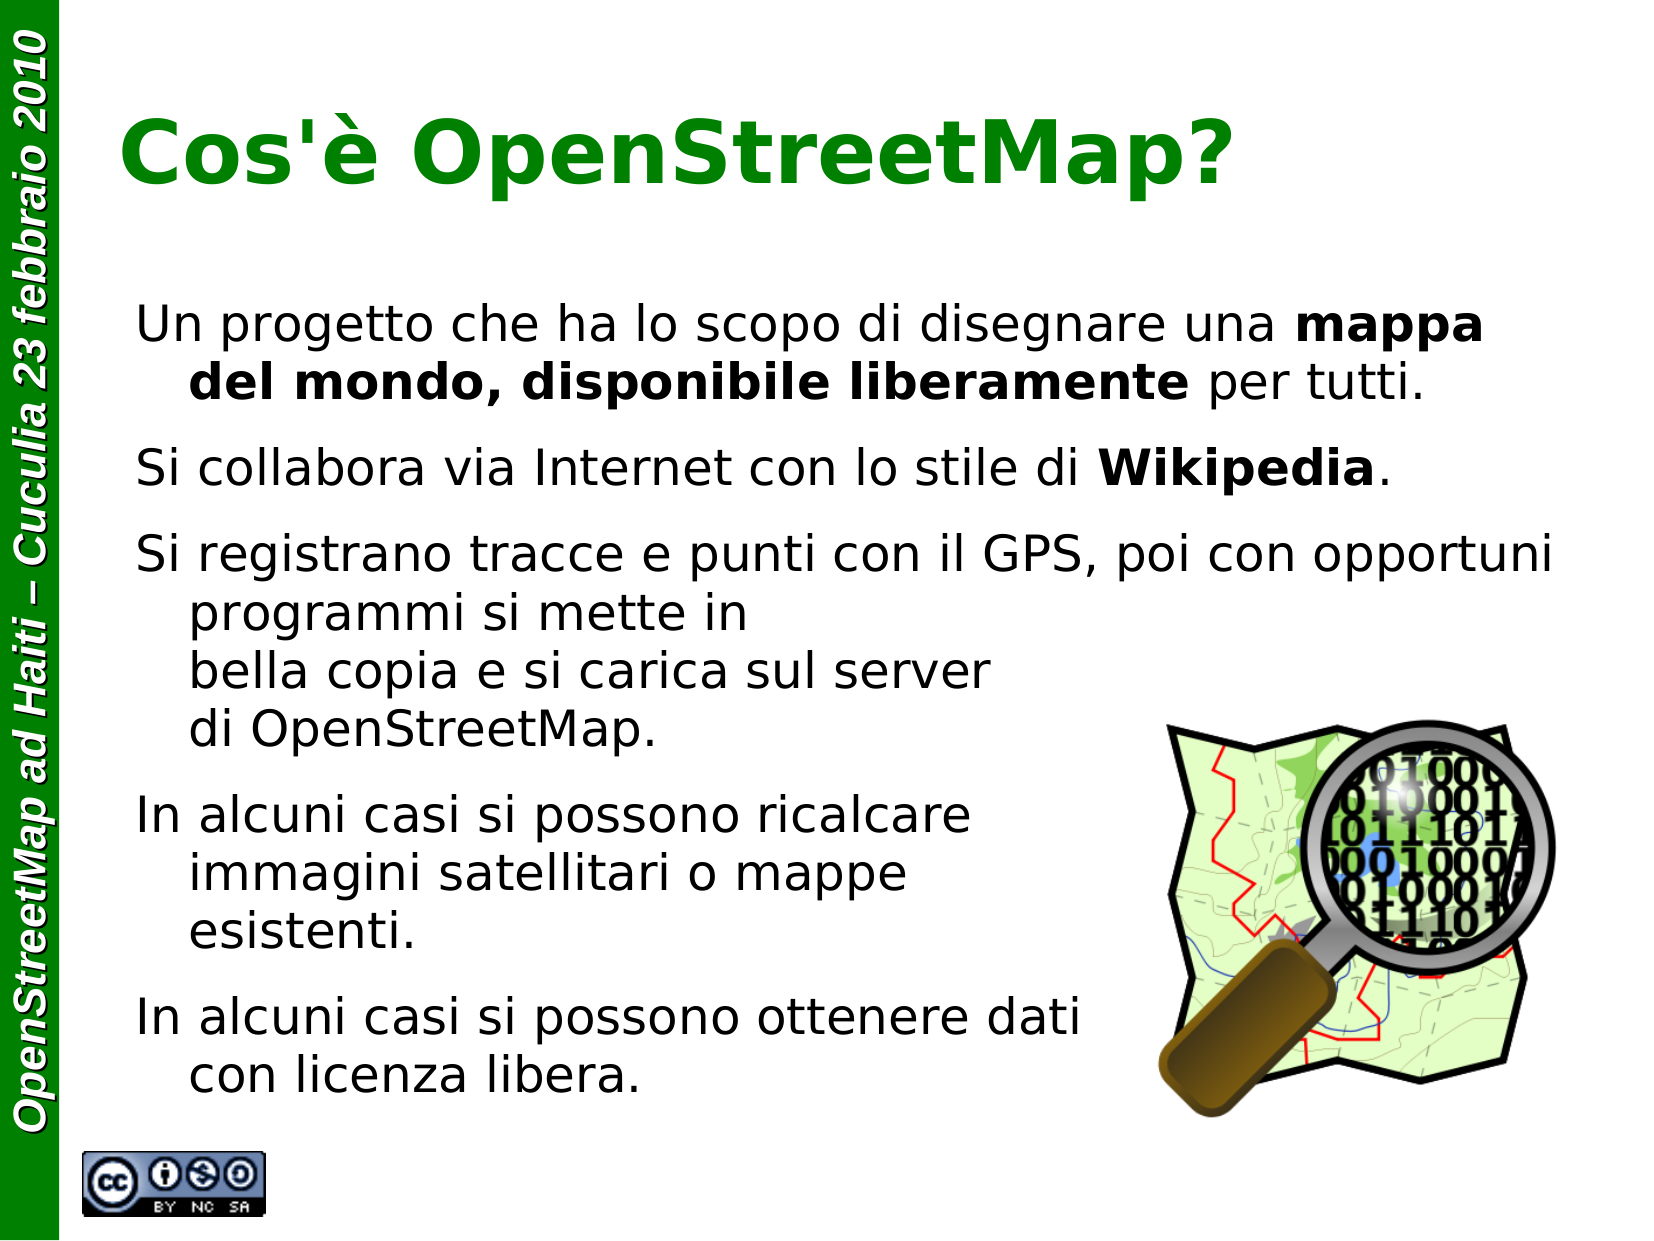

# Cos'è OpenStreetMap?
Un progetto che ha lo scopo di disegnare una mappa del mondo, disponibile liberamente per tutti.
Si collabora via Internet con lo stile di Wikipedia.
Si registrano tracce e punti con il GPS, poi con opportuni programmi si mette in
bella copia e si carica sul server
di OpenStreetMap.
In alcuni casi si possono ricalcare
immagini satellitari o mappe
esistenti.
In alcuni casi si possono ottenere dati
con licenza libera.